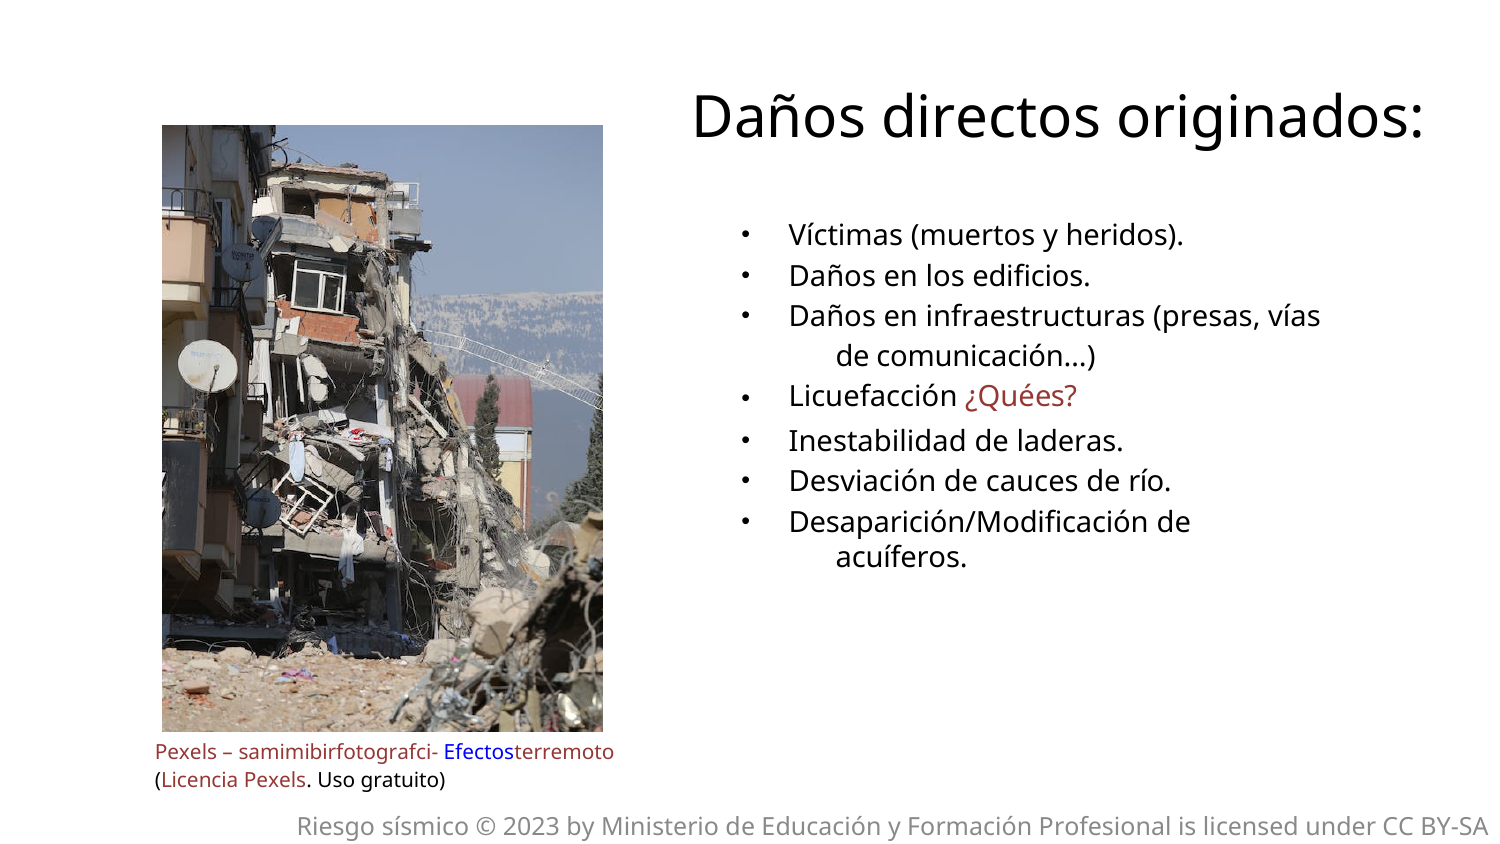

Daños directos originados:
Víctimas (muertos y heridos).
Daños en los edificios.
Daños en infraestructuras (presas, vías de comunicación…)
Licuefacción ¿Quées?
Inestabilidad de laderas.
Desviación de cauces de río.
Desaparición/Modificación de acuíferos.
Pexels – samimibirfotografci- Efectosterremoto
(Licencia Pexels. Uso gratuito)
Riesgo sísmico © 2023 by Ministerio de Educación y Formación Profesional is licensed under CC BY-SA 4.0